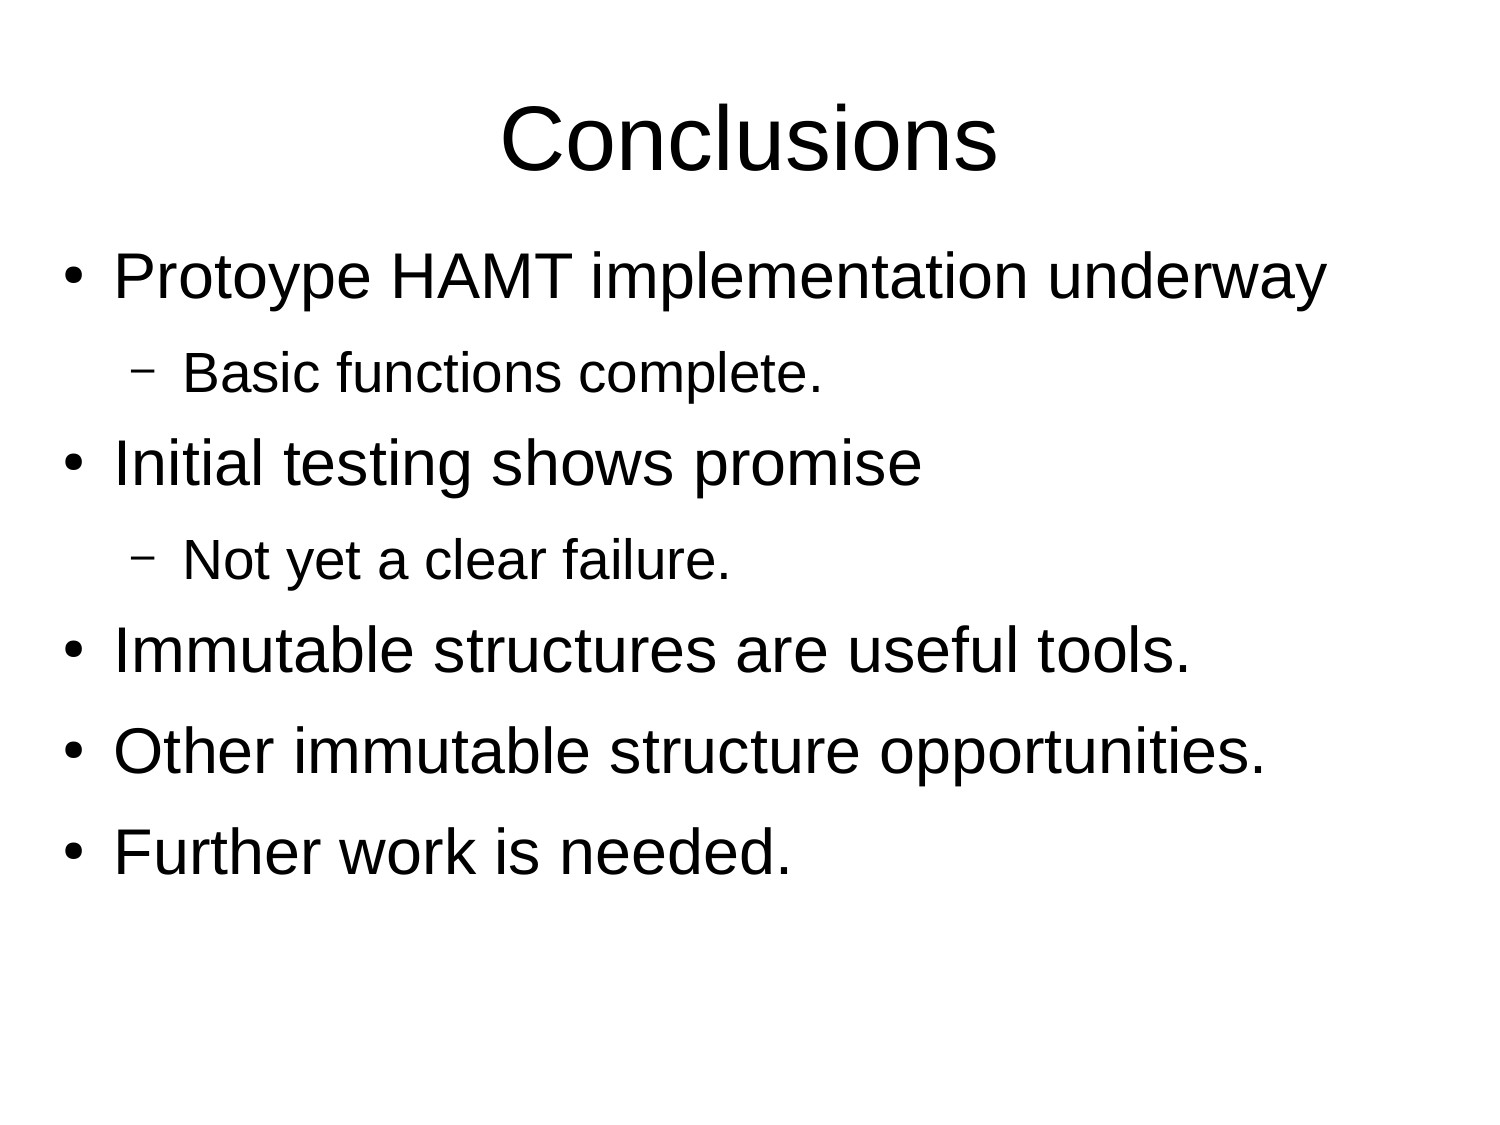

# Conclusions
Protoype HAMT implementation underway
Basic functions complete.
Initial testing shows promise
Not yet a clear failure.
Immutable structures are useful tools.
Other immutable structure opportunities.
Further work is needed.